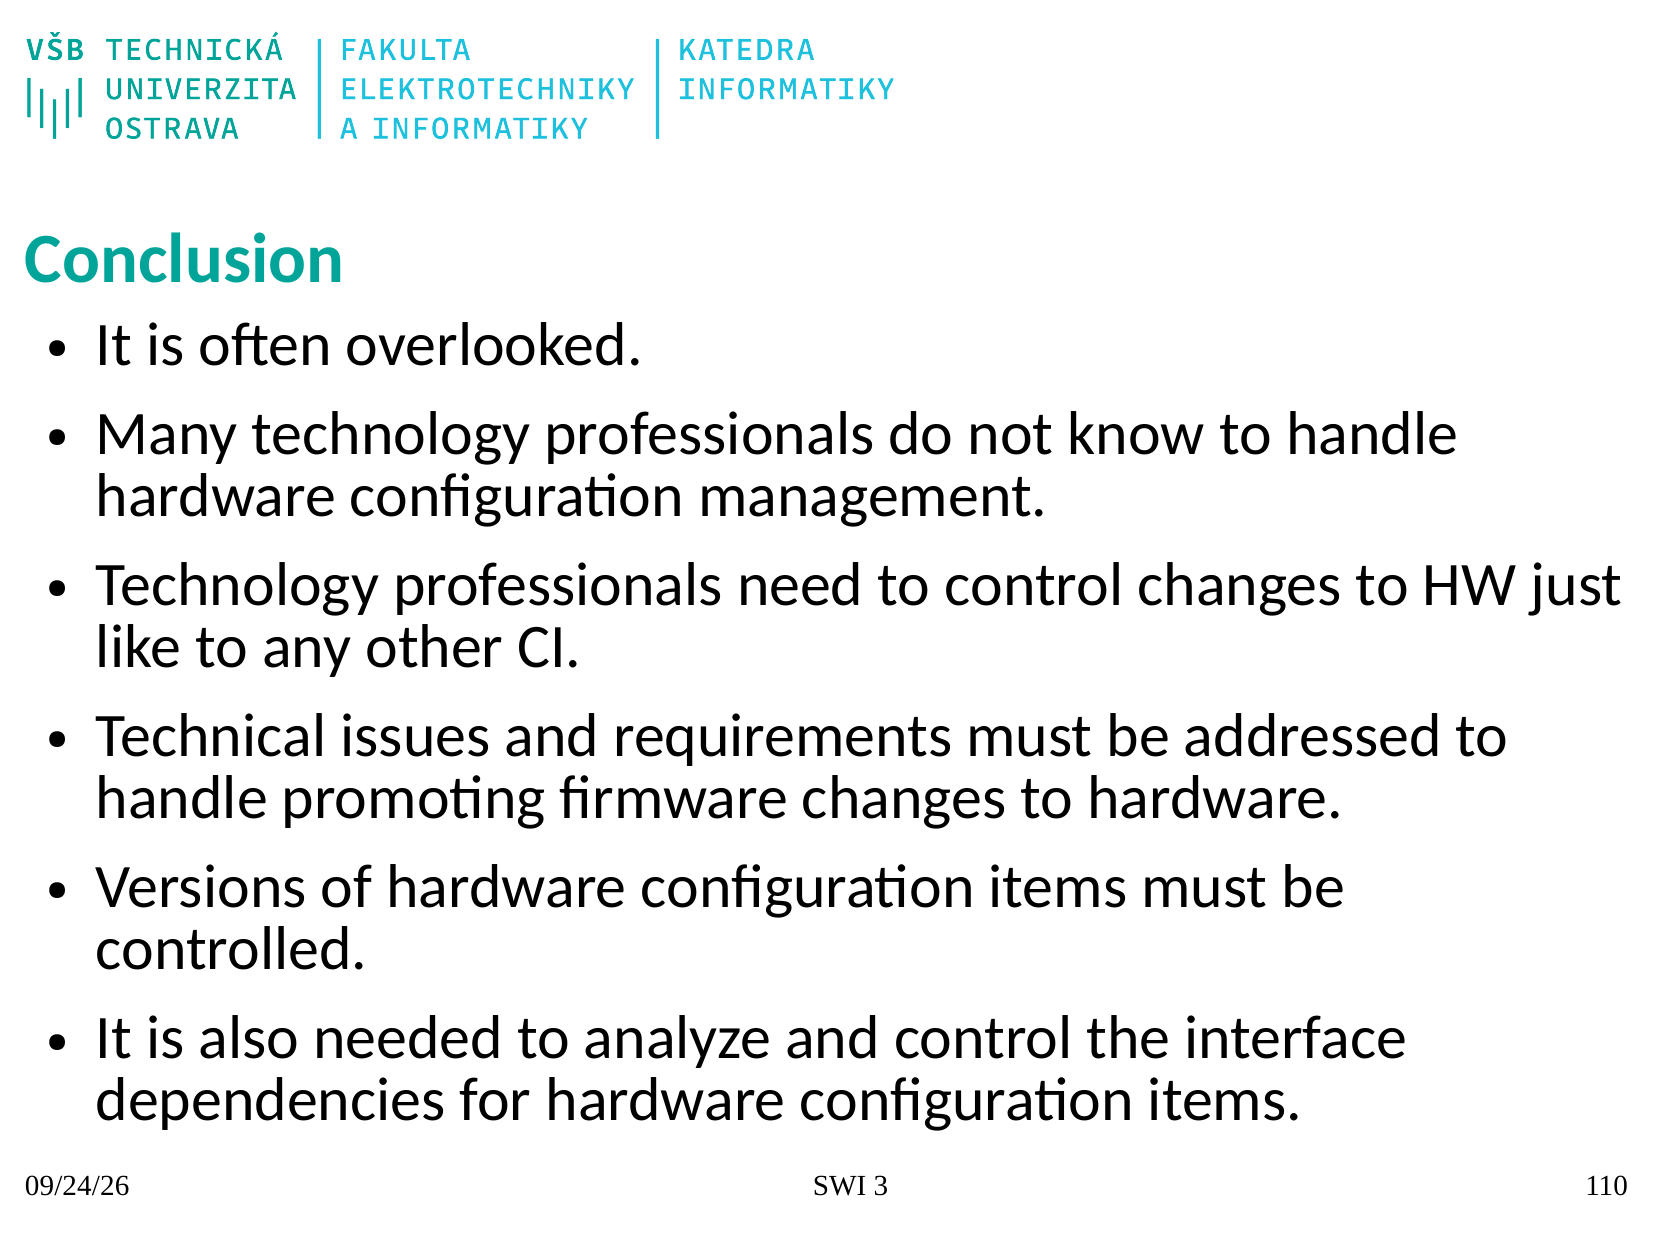

# Conclusion
It is often overlooked.
Many technology professionals do not know to handle hardware configuration management.
Technology professionals need to control changes to HW just like to any other CI.
Technical issues and requirements must be addressed to handle promoting firmware changes to hardware.
Versions of hardware configuration items must be controlled.
It is also needed to analyze and control the interface dependencies for hardware configuration items.
SWI 3
110